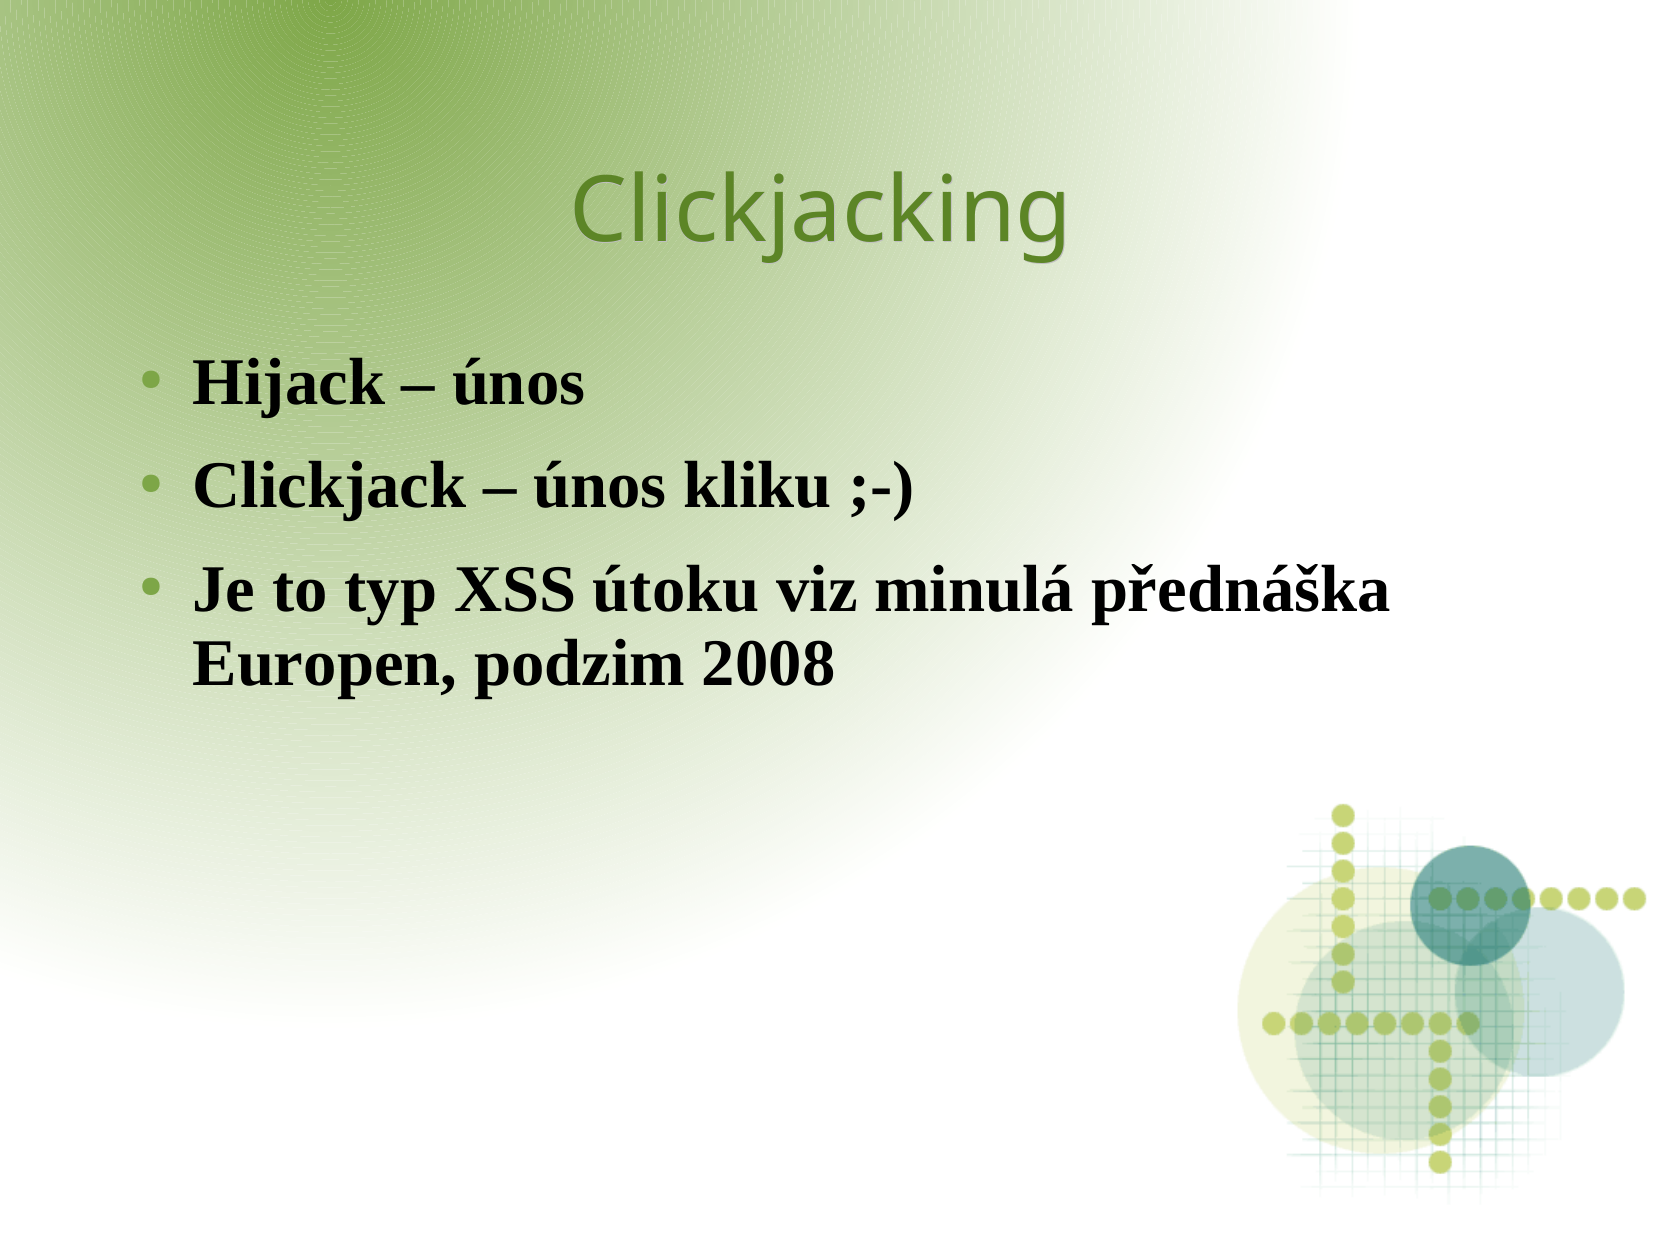

# Clickjacking
Hijack – únos
Clickjack – únos kliku ;-)
Je to typ XSS útoku viz minulá přednáška
Europen, podzim 2008